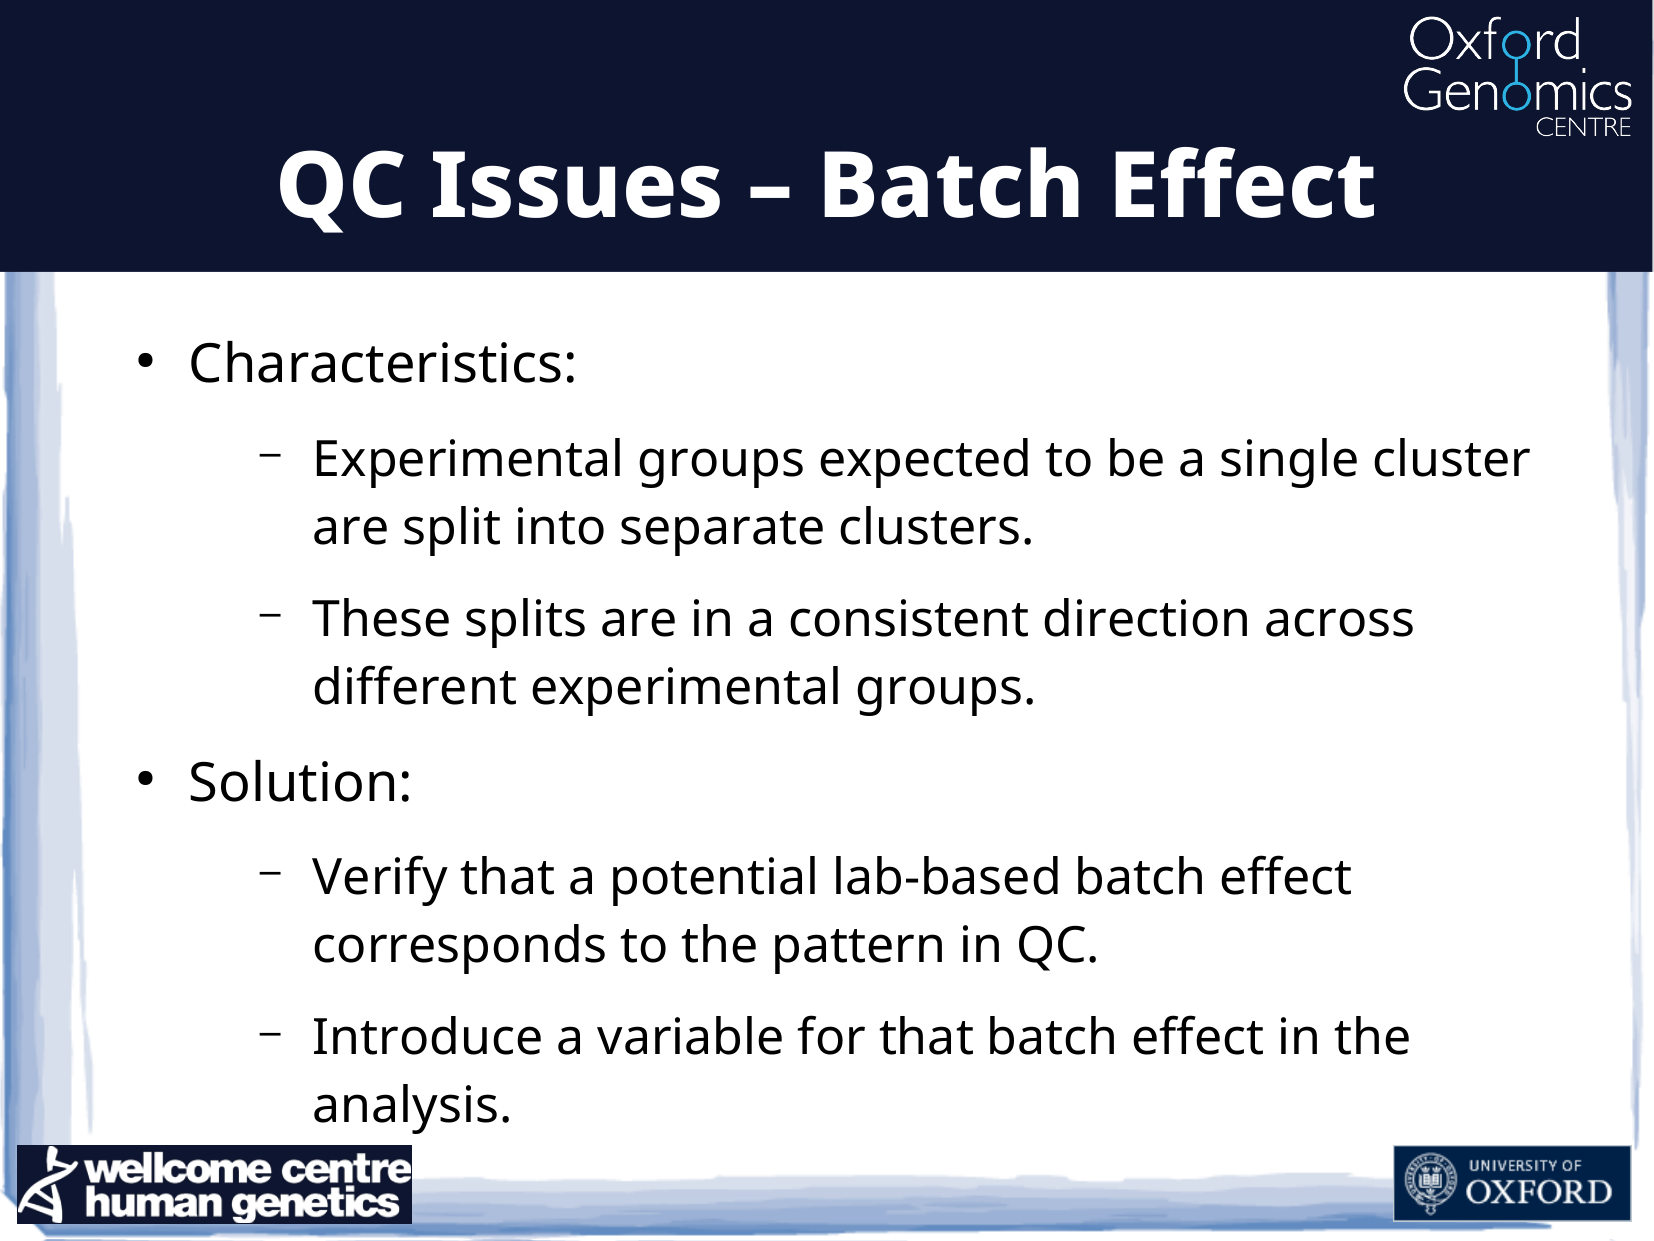

# QC Issues – Batch Effect
Characteristics:
Experimental groups expected to be a single cluster are split into separate clusters.
These splits are in a consistent direction across different experimental groups.
Solution:
Verify that a potential lab-based batch effect corresponds to the pattern in QC.
Introduce a variable for that batch effect in the analysis.